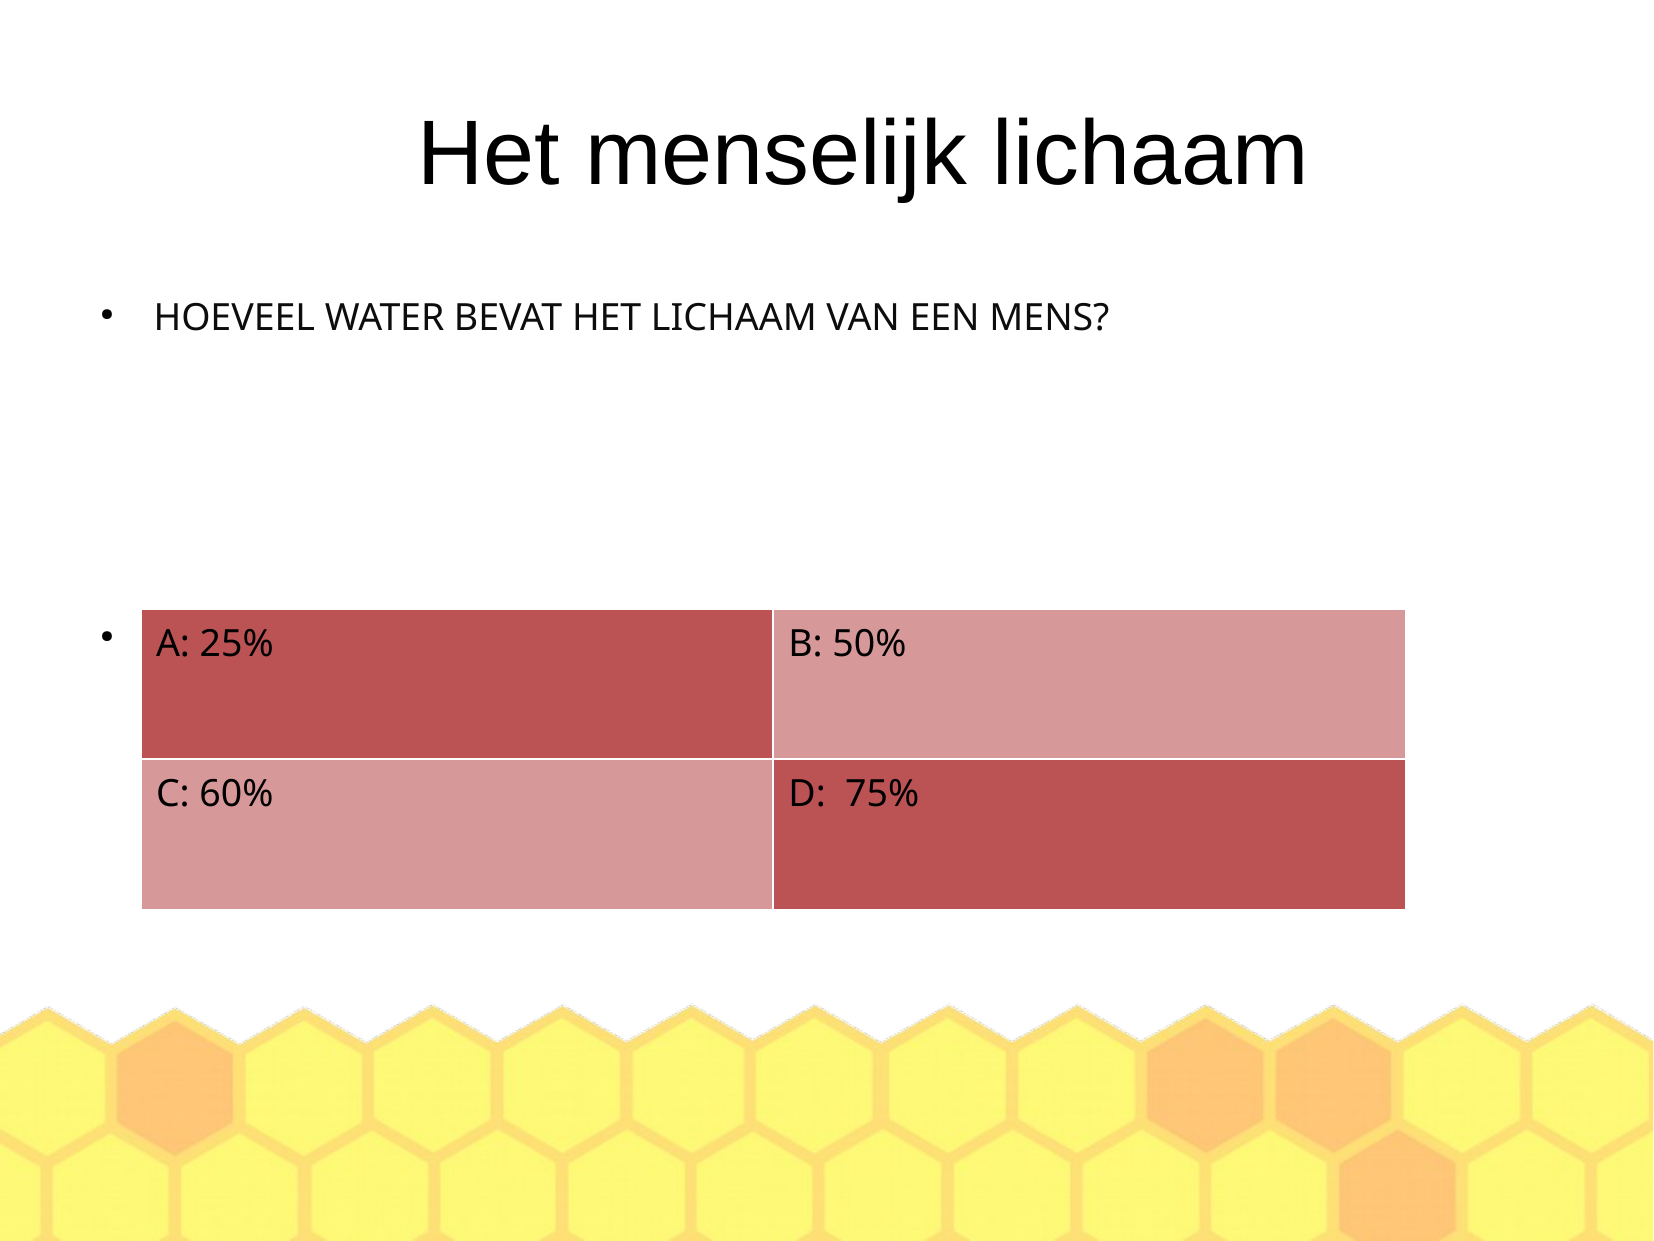

# Het menselijk lichaam
Hoeveel water bevat het lichaam van een mens?
| A: 25% | B: 50% |
| --- | --- |
| C: 60% | D: 75% |